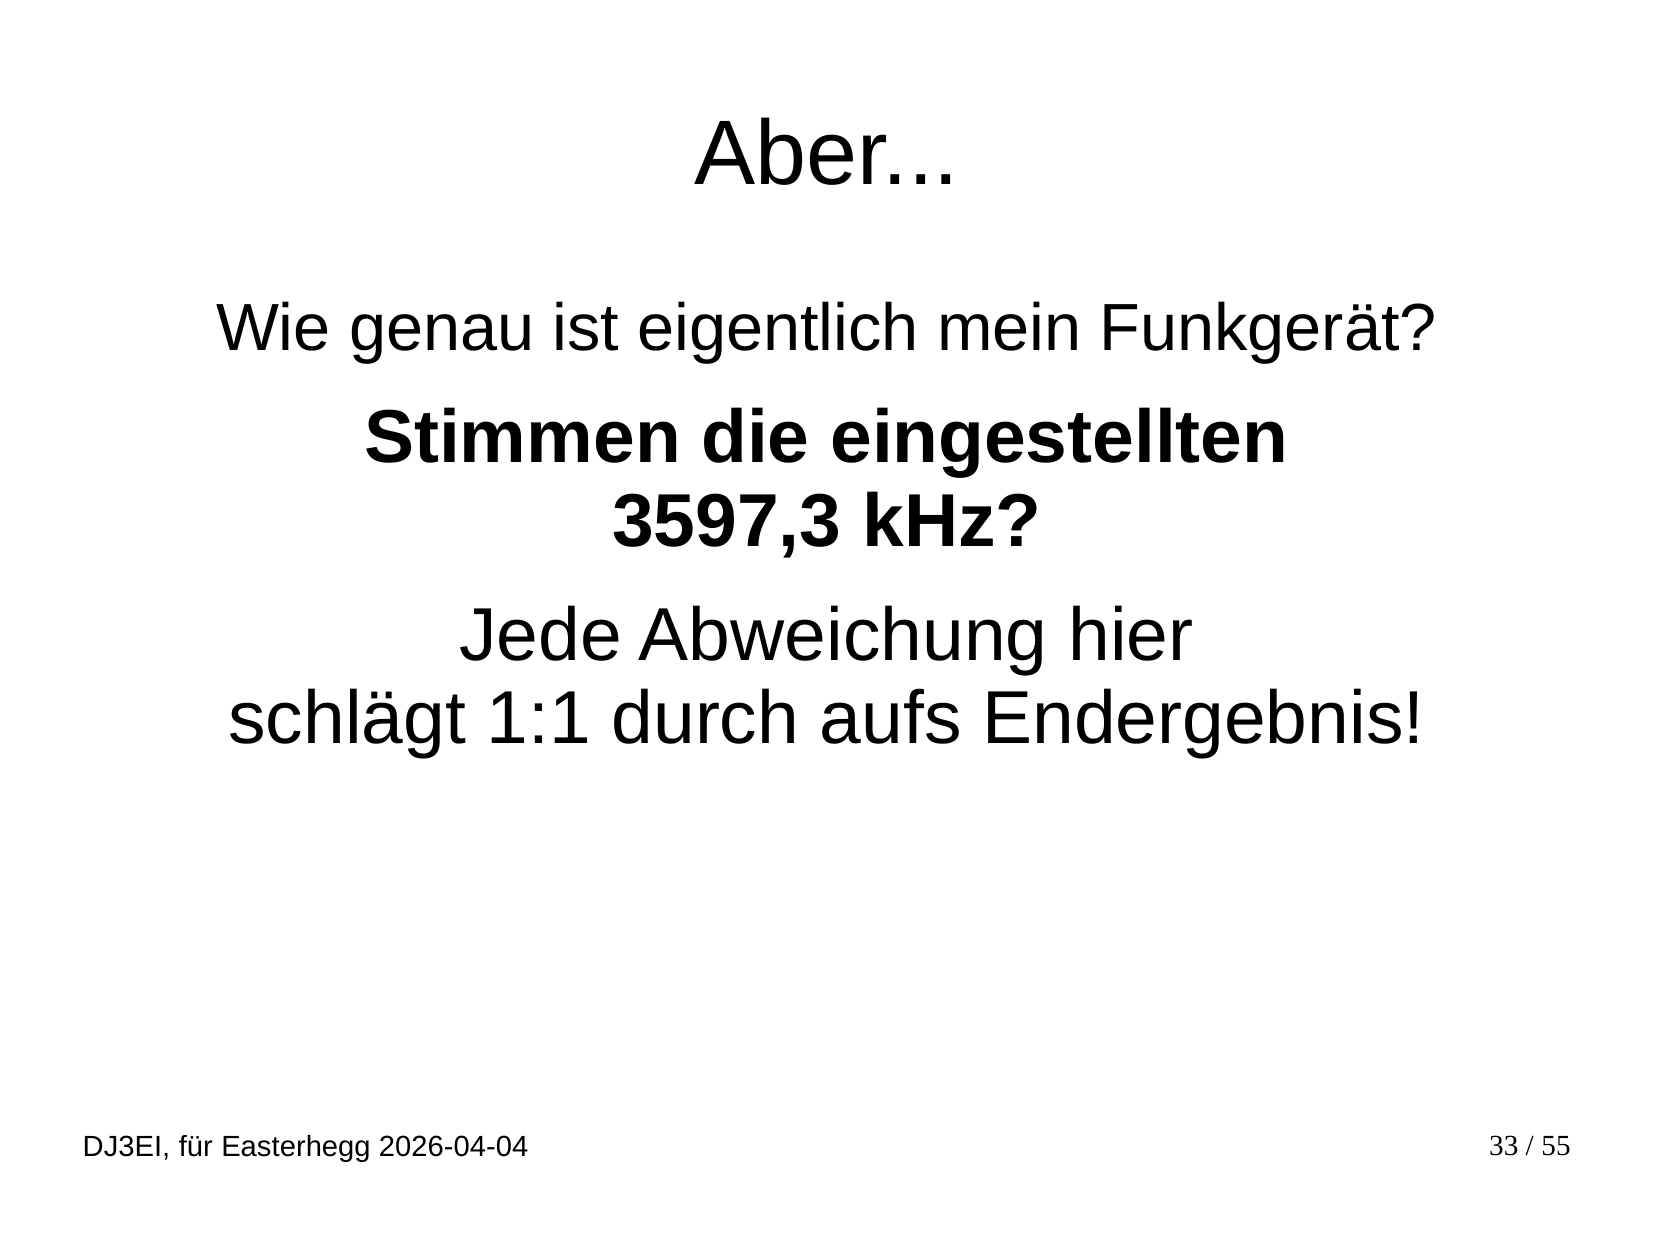

# Aber...
Wie genau ist eigentlich mein Funkgerät?
Stimmen die eingestellten
3597,3 kHz?
Jede Abweichung hier
schlägt 1:1 durch aufs Endergebnis!
33